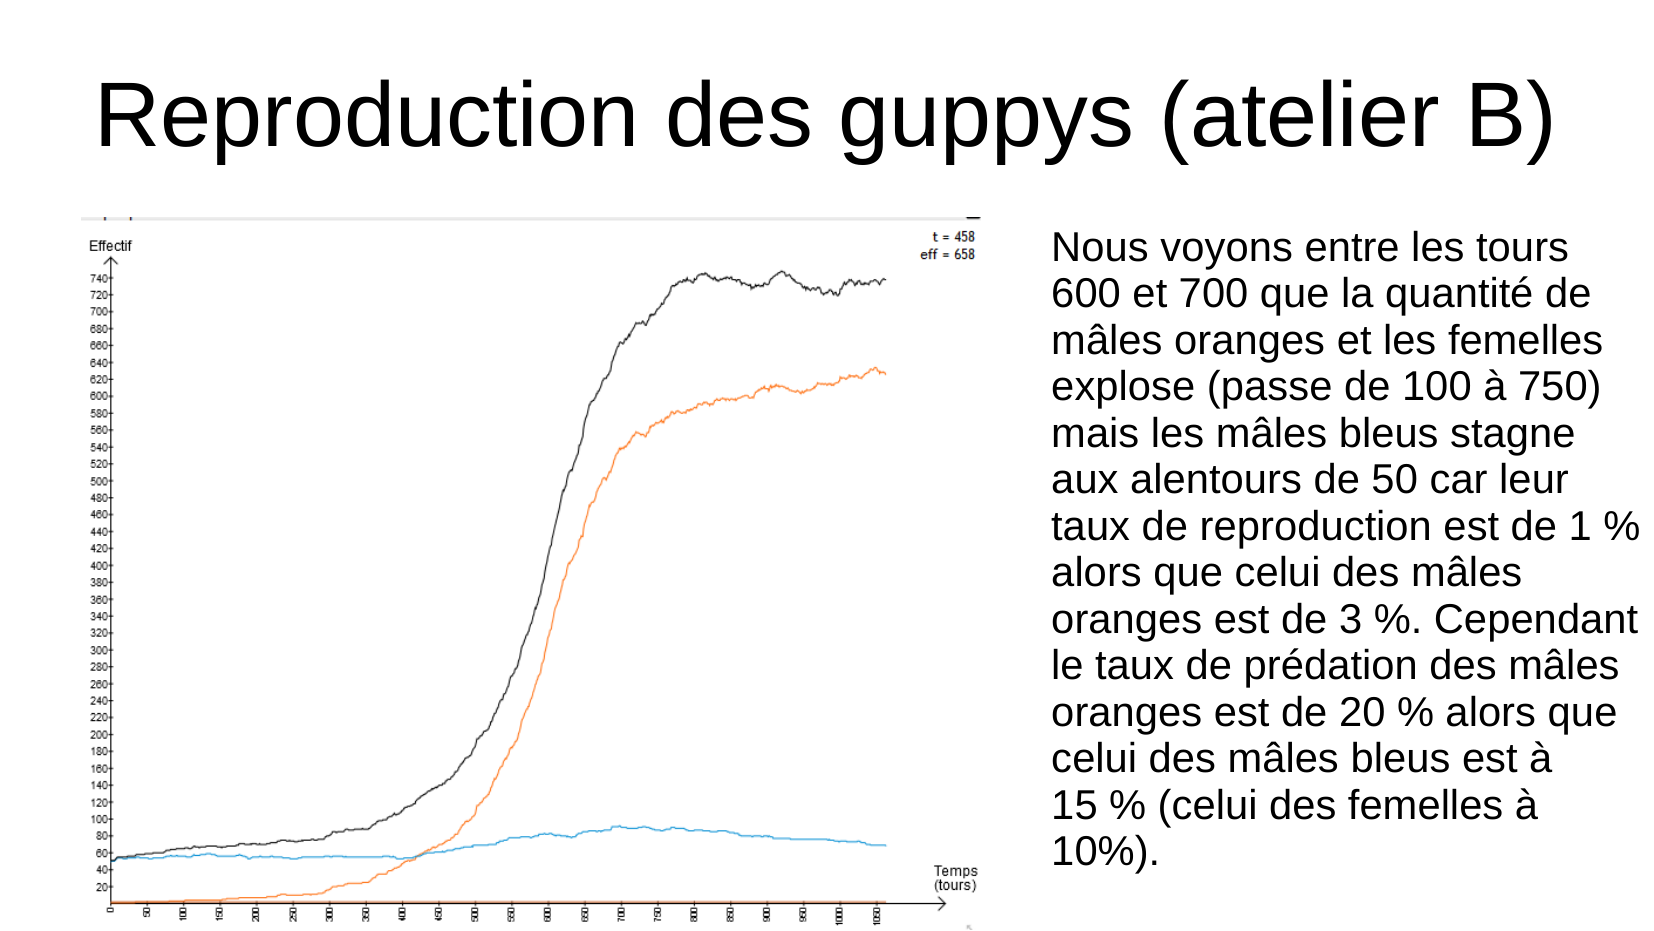

# Reproduction des guppys (atelier B)
Nous voyons entre les tours 600 et 700 que la quantité de mâles oranges et les femelles explose (passe de 100 à 750) mais les mâles bleus stagne aux alentours de 50 car leur taux de reproduction est de 1 % alors que celui des mâles oranges est de 3 %. Cependant le taux de prédation des mâles oranges est de 20 % alors que celui des mâles bleus est à 15 % (celui des femelles à 10%).